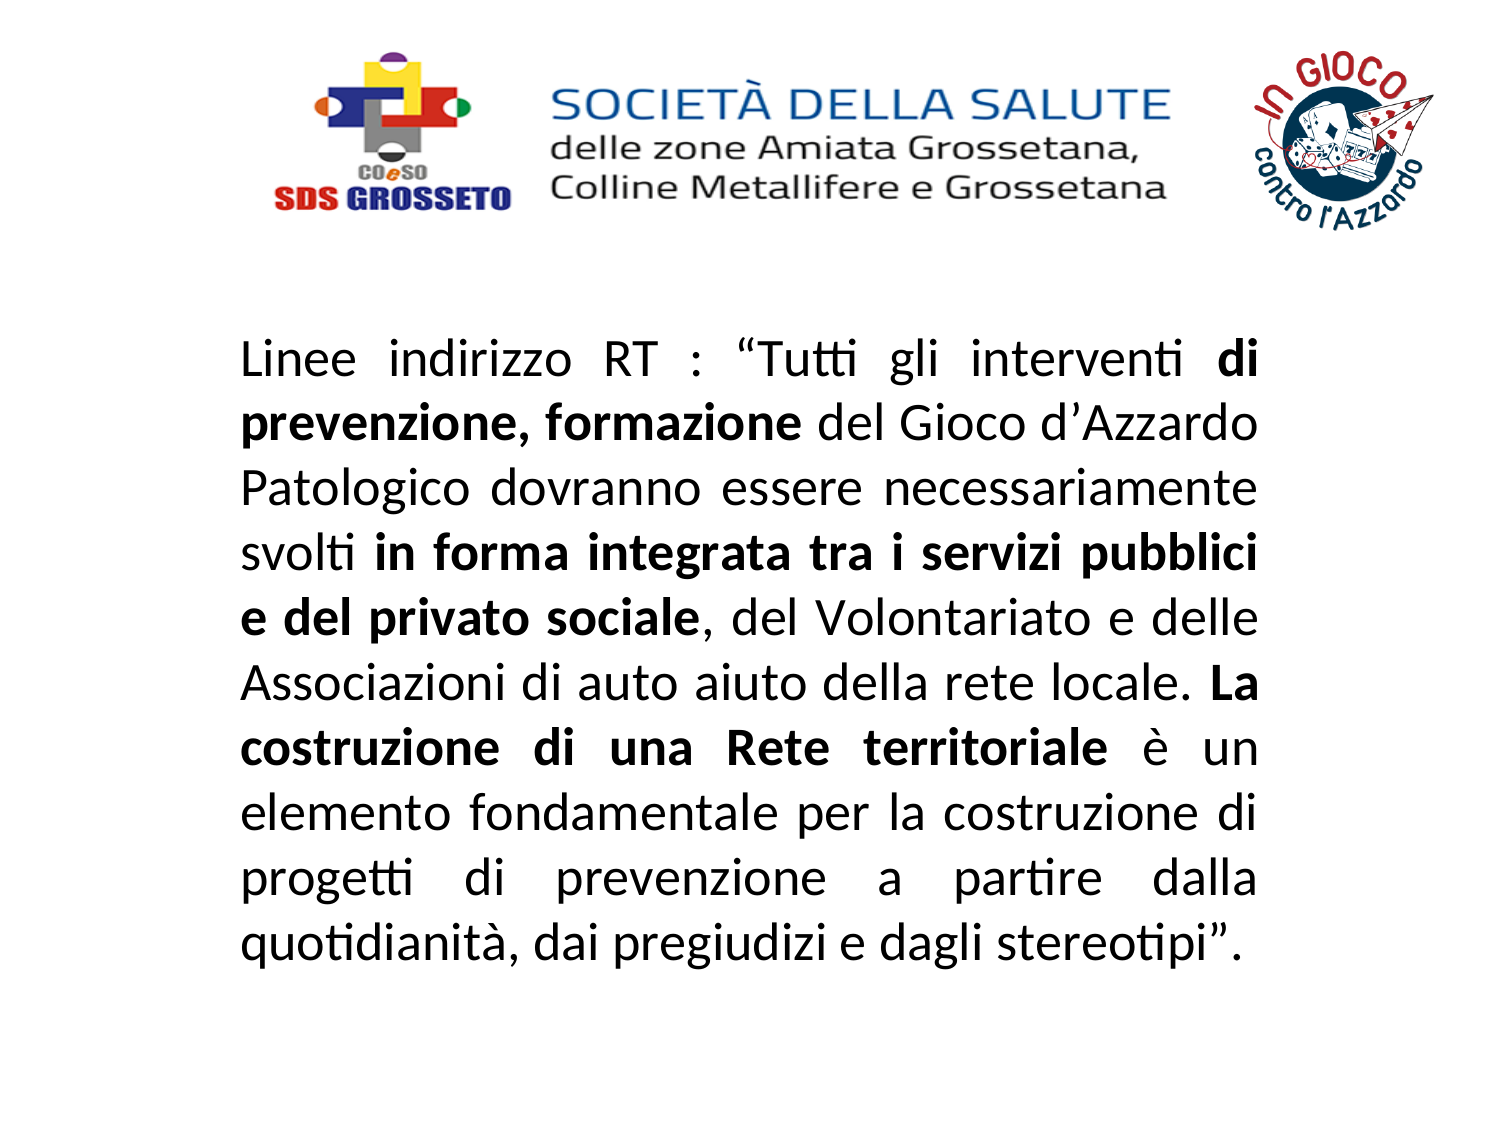

Linee indirizzo RT : “Tutti gli interventi di prevenzione, formazione del Gioco d’Azzardo Patologico dovranno essere necessariamente svolti in forma integrata tra i servizi pubblici e del privato sociale, del Volontariato e delle Associazioni di auto aiuto della rete locale. La costruzione di una Rete territoriale è un elemento fondamentale per la costruzione di progetti di prevenzione a partire dalla quotidianità, dai pregiudizi e dagli stereotipi”.